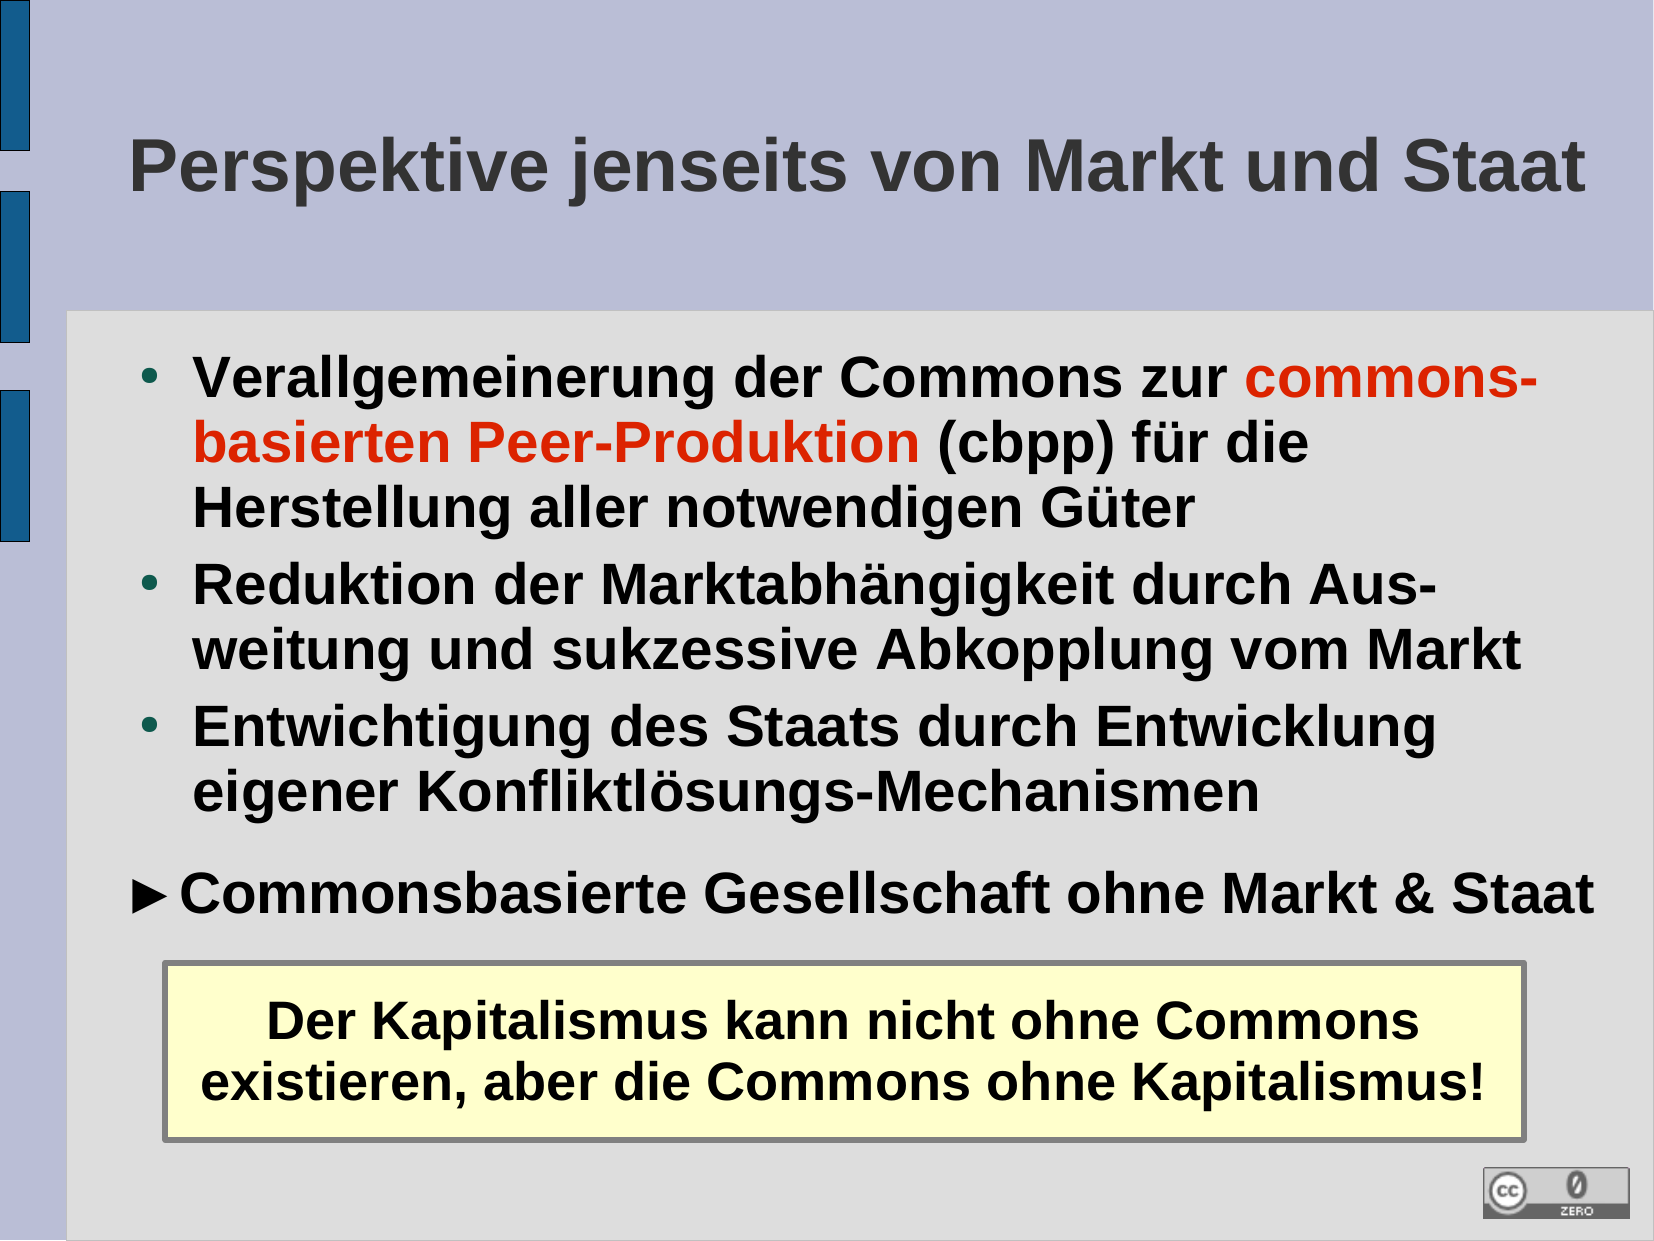

# Perspektive jenseits von Markt und Staat
Verallgemeinerung der Commons zur commons-basierten Peer-Produktion (cbpp) für die Herstellung aller notwendigen Güter
Reduktion der Marktabhängigkeit durch Aus-weitung und sukzessive Abkopplung vom Markt
Entwichtigung des Staats durch Entwicklung eigener Konfliktlösungs-Mechanismen
►Commonsbasierte Gesellschaft ohne Markt & Staat
Der Kapitalismus kann nicht ohne Commons
existieren, aber die Commons ohne Kapitalismus!